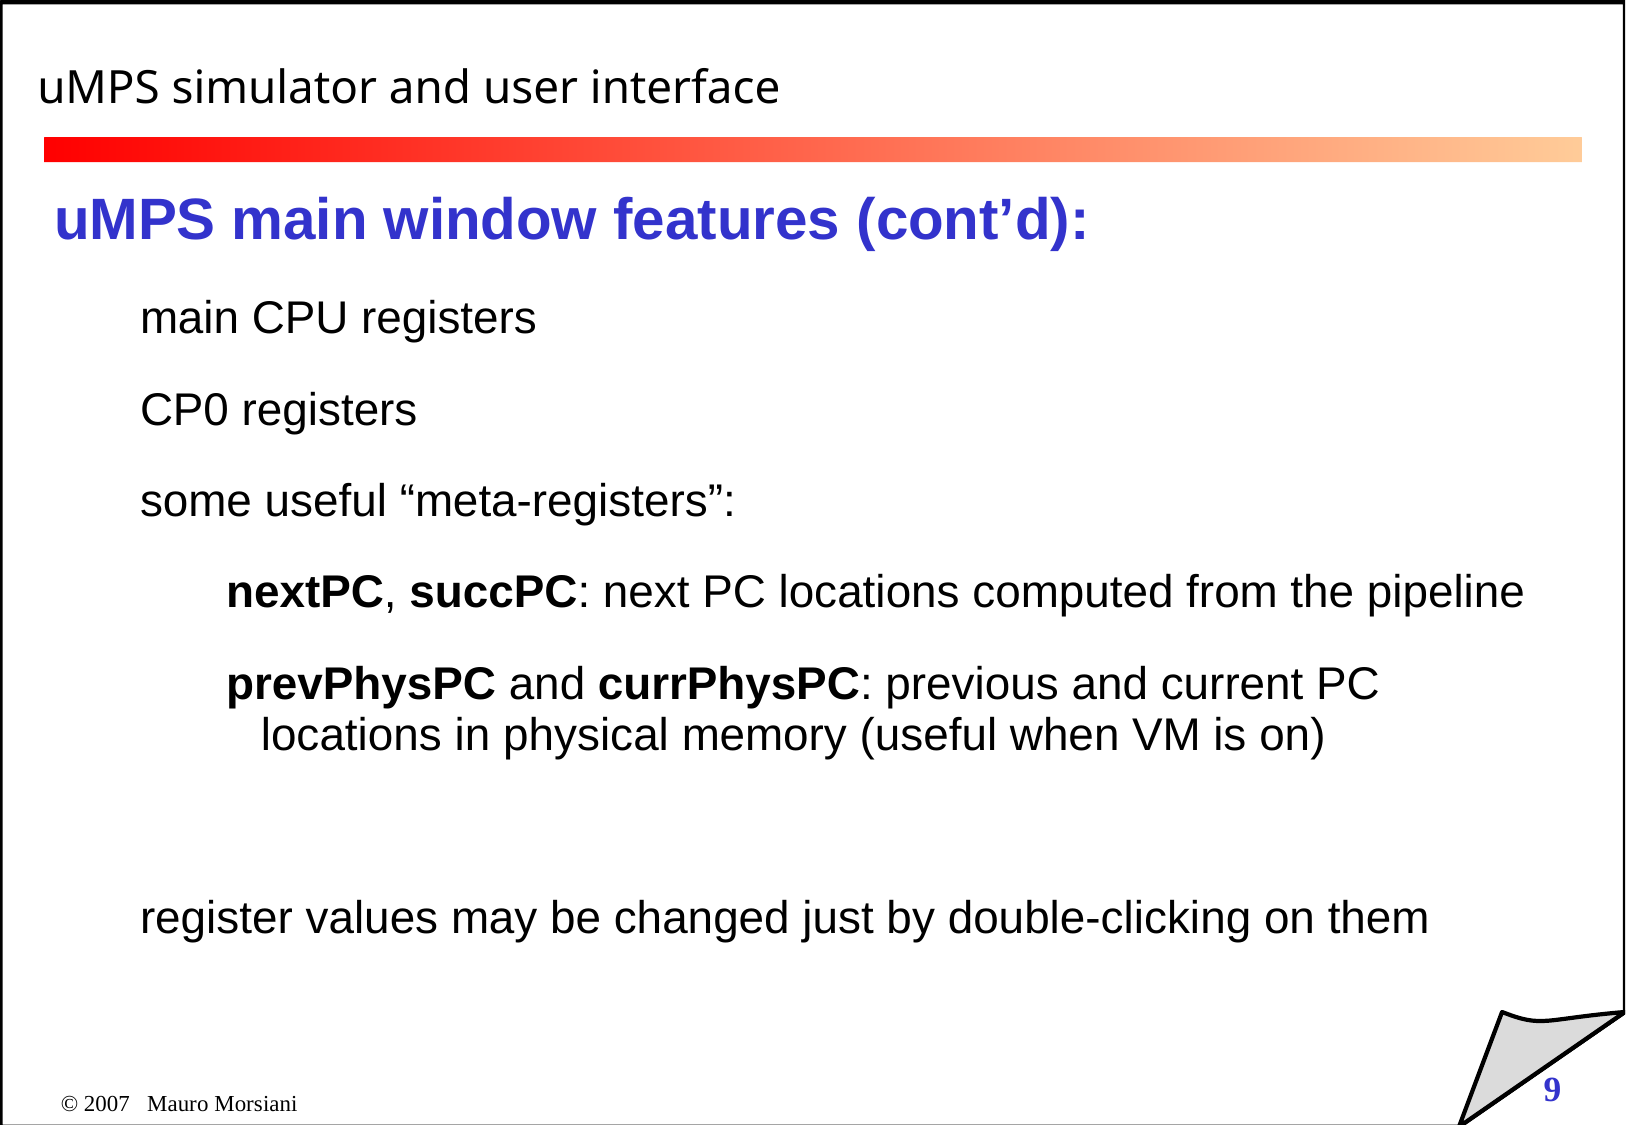

# uMPS simulator and user interface
uMPS main window features (cont’d):
main CPU registers
CP0 registers
some useful “meta-registers”:
nextPC, succPC: next PC locations computed from the pipeline
prevPhysPC and currPhysPC: previous and current PC locations in physical memory (useful when VM is on)
register values may be changed just by double-clicking on them